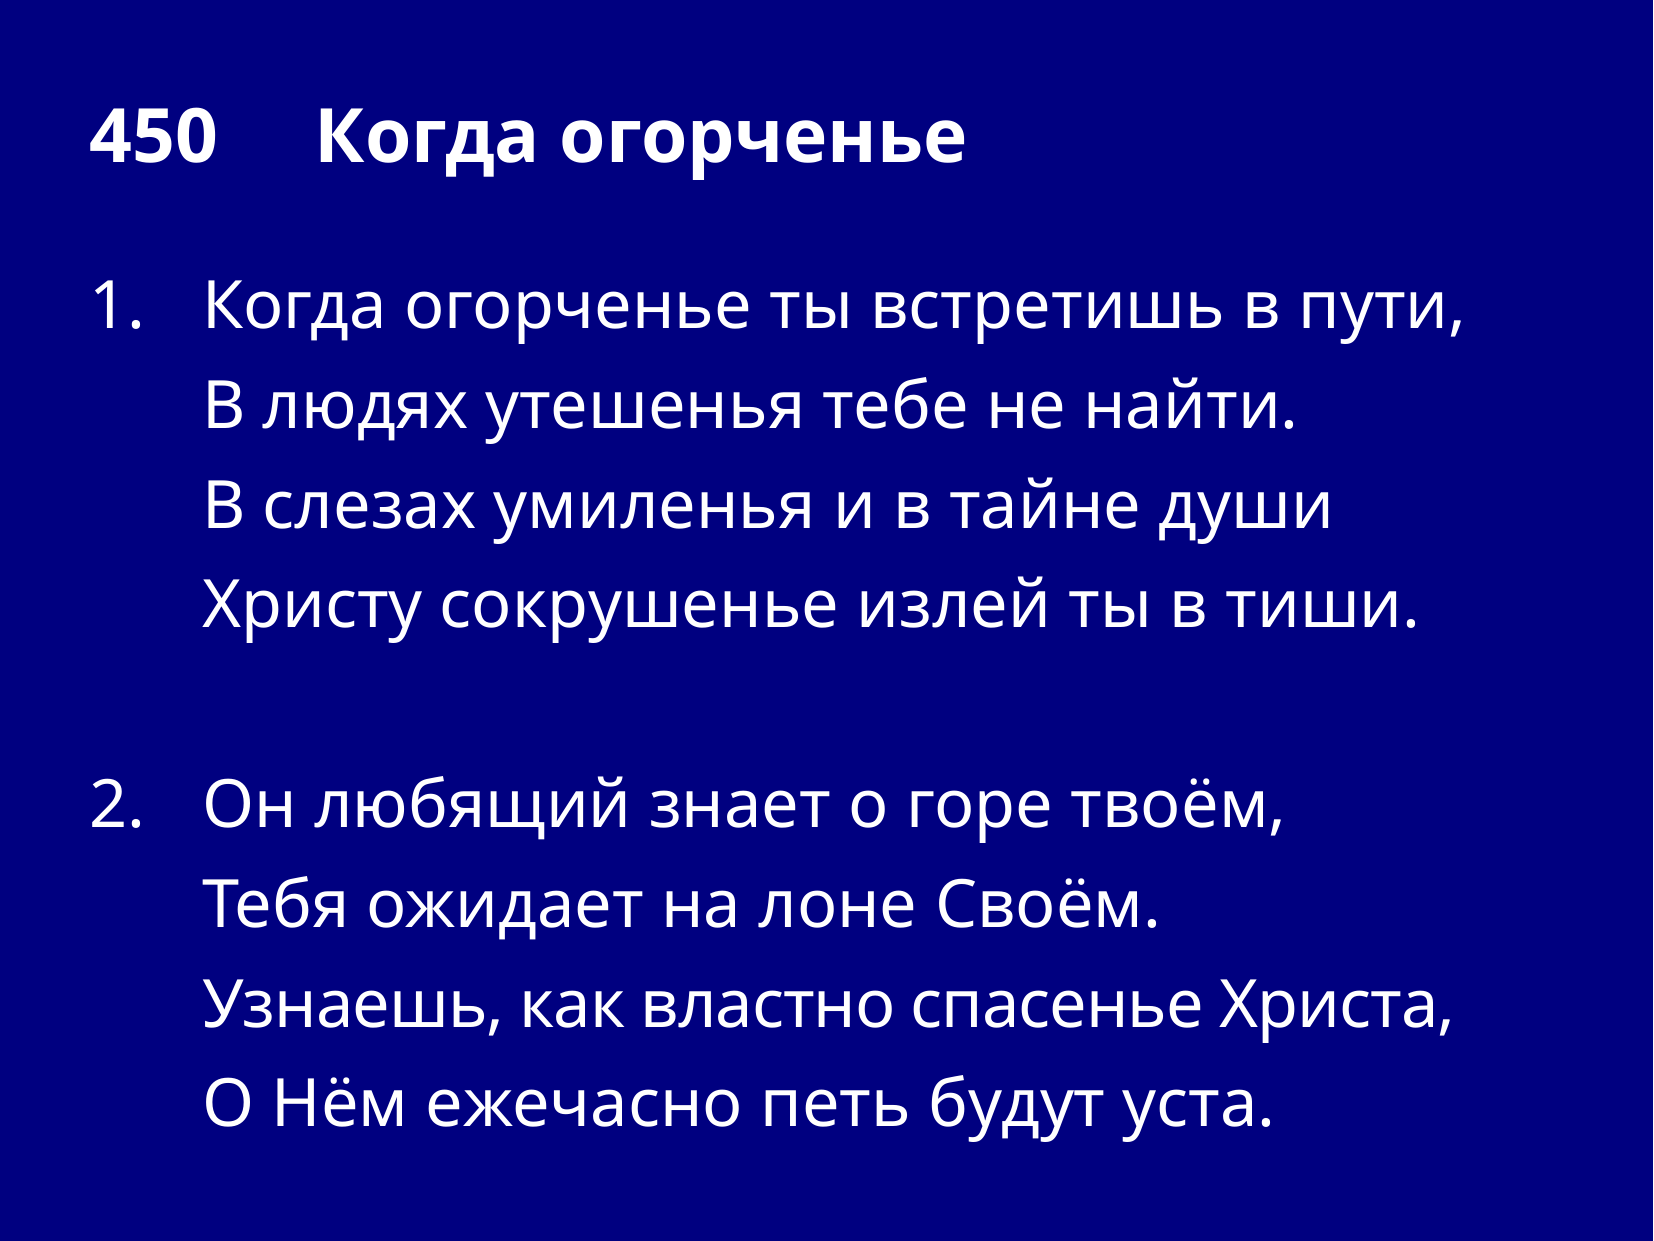

450	Когда огорченье
1.	Когда огорченье ты встретишь в пути,
	В людях утешенья тебе не найти.
	В слезах умиленья и в тайне души
	Христу сокрушенье излей ты в тиши.
2.	Он любящий знает о горе твоём,
	Тебя ожидает на лоне Своём.
	Узнаешь, как властно спасенье Христа,
	О Нём ежечасно петь будут уста.